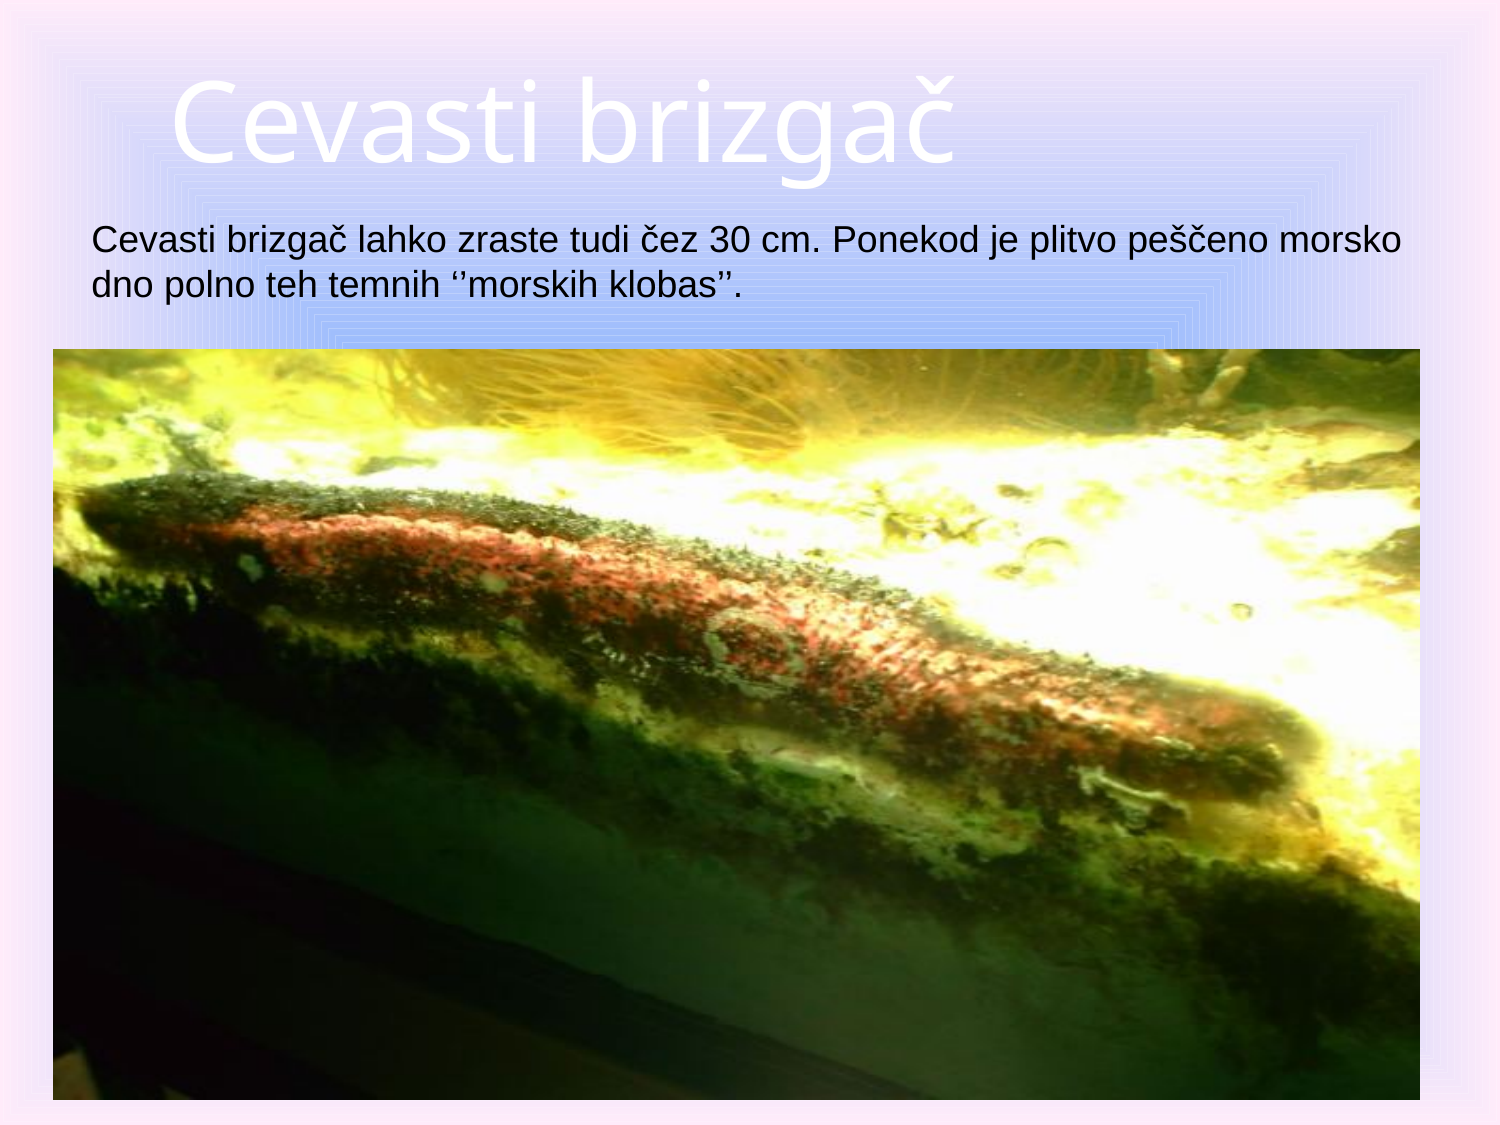

Cevasti brizgač
Cevasti brizgač lahko zraste tudi čez 30 cm. Ponekod je plitvo peščeno morsko dno polno teh temnih ‘’morskih klobas’’.